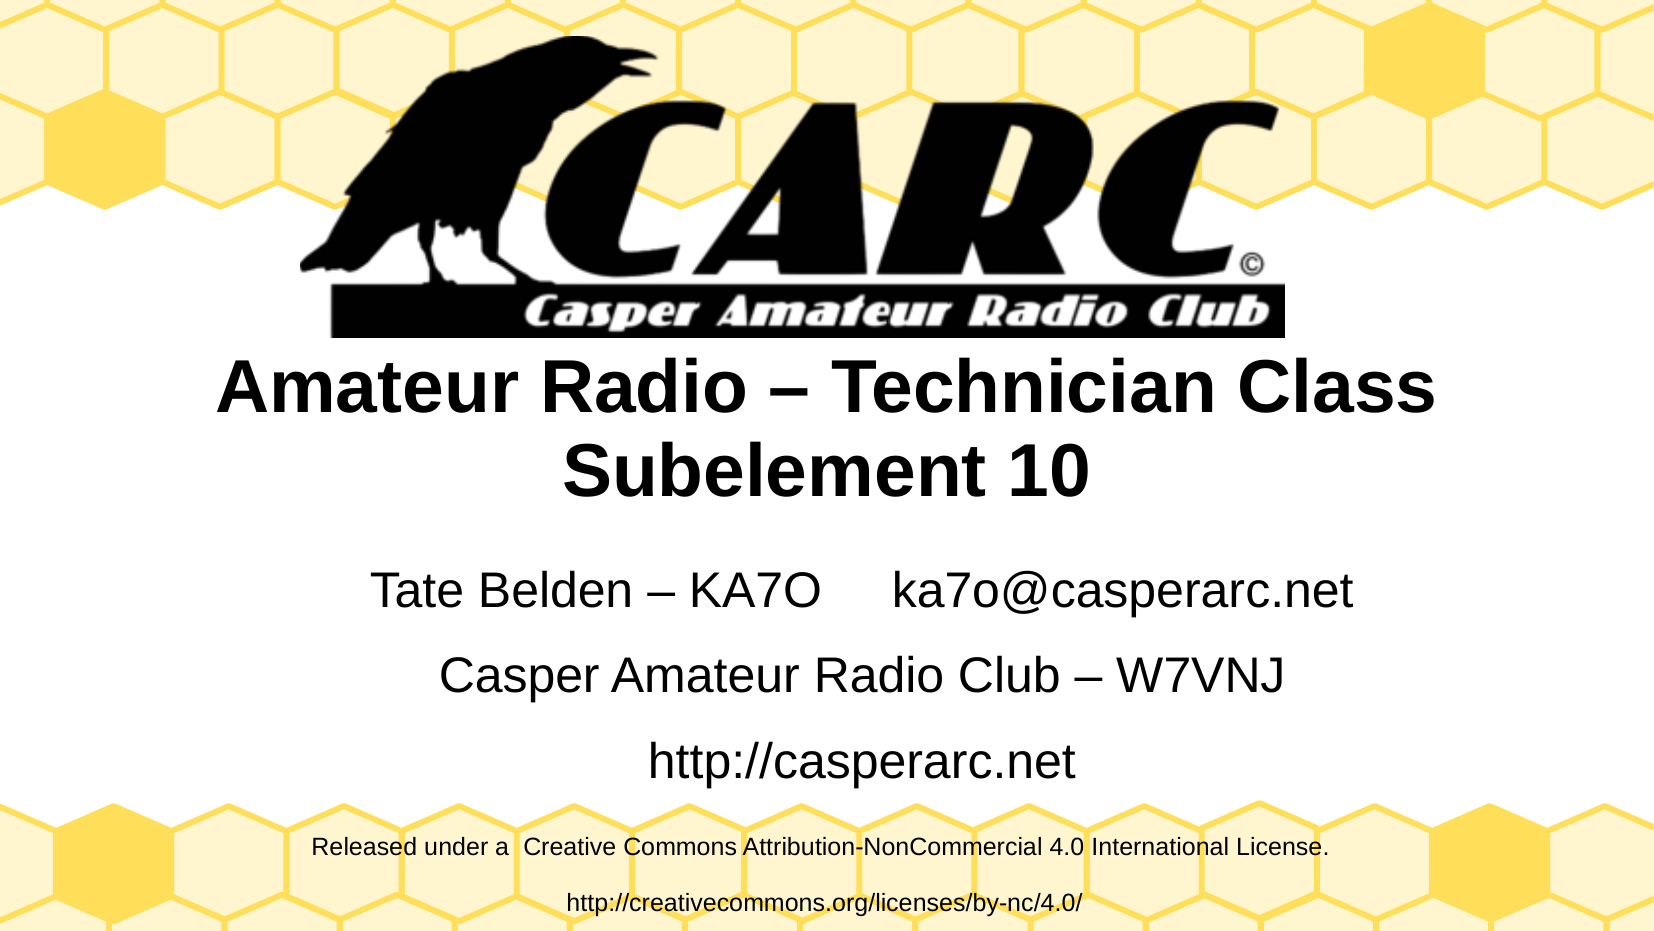

# Amateur Radio – Technician Class Subelement 10
Tate Belden – KA7O ka7o@casperarc.net
Casper Amateur Radio Club – W7VNJ
http://casperarc.net
Released under a Creative Commons Attribution-NonCommercial 4.0 International License.
http://creativecommons.org/licenses/by-nc/4.0/